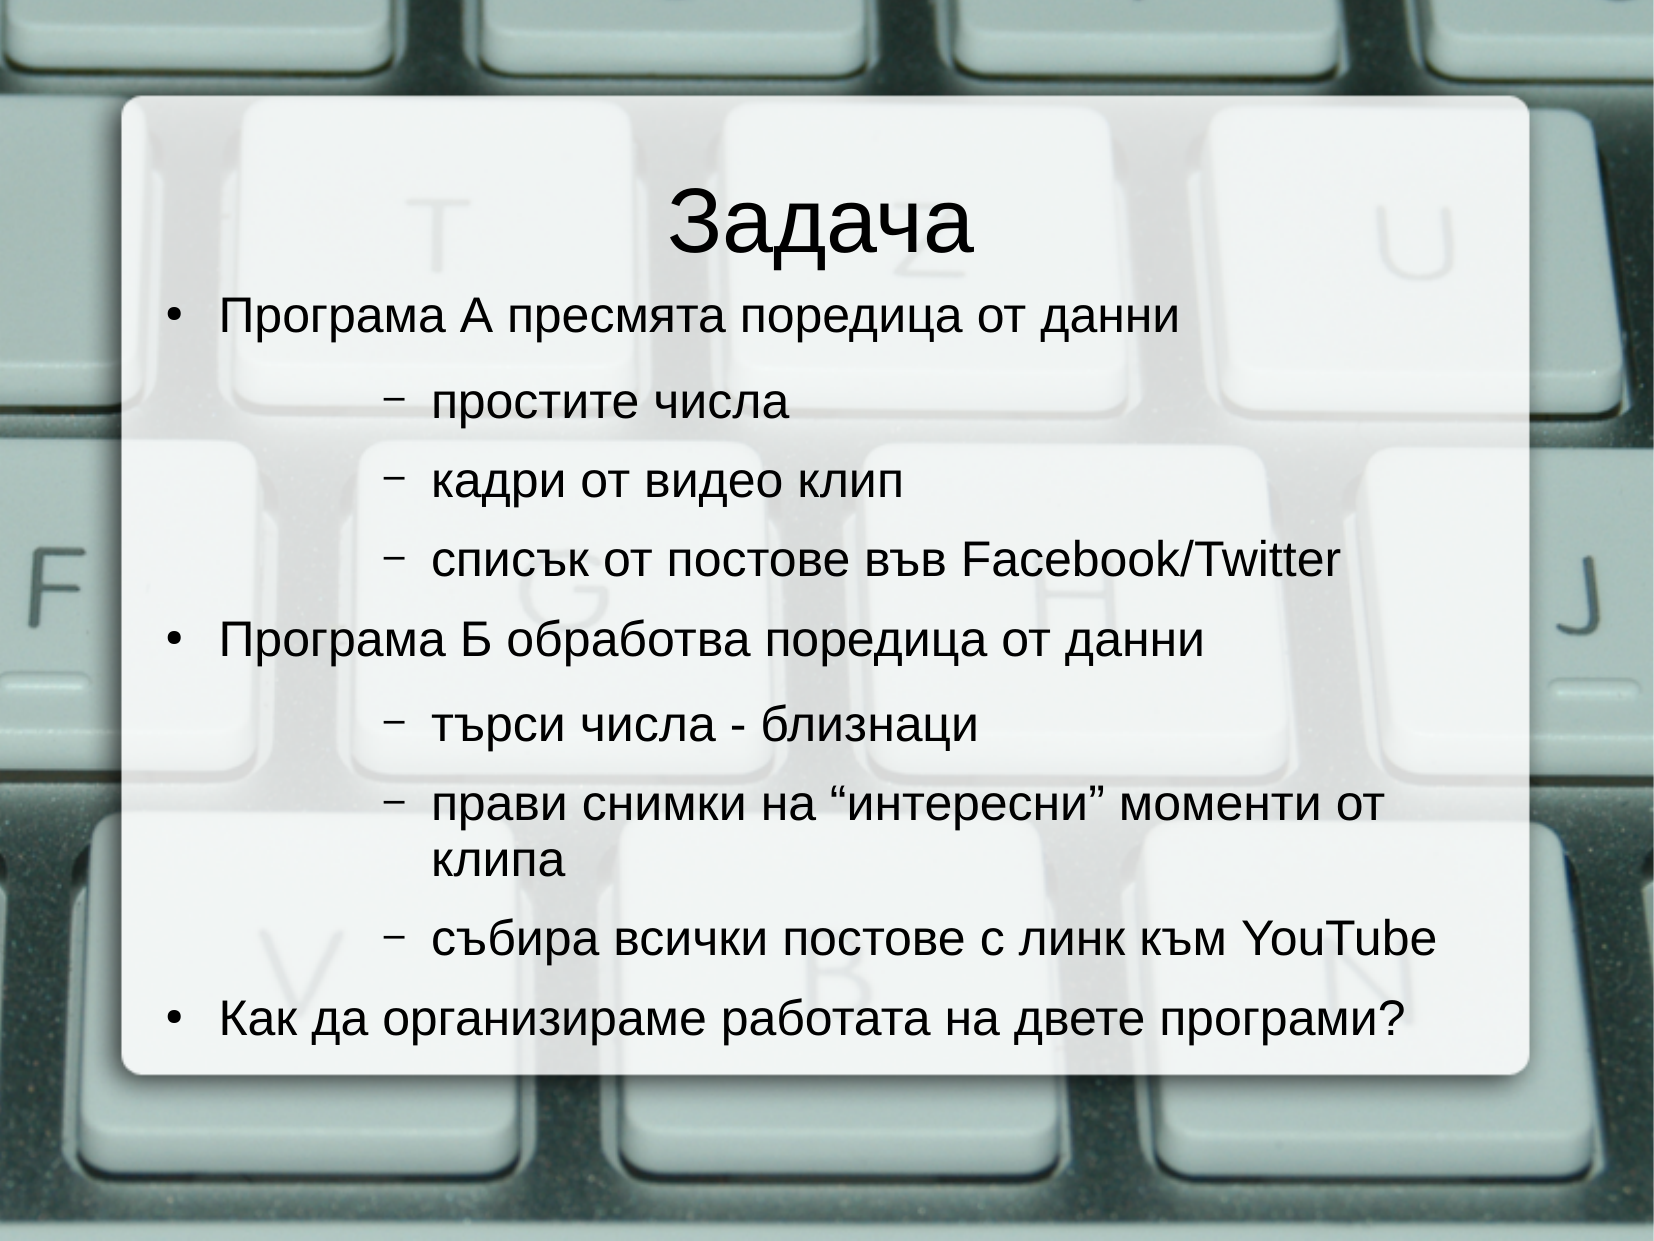

# Задача
Програма А пресмята поредица от данни
простите числа
кадри от видео клип
списък от постове във Facebook/Twitter
Програма Б обработва поредица от данни
търси числа - близнаци
прави снимки на “интересни” моменти от клипа
събира всички постове с линк към YouTube
Как да организираме работата на двете програми?